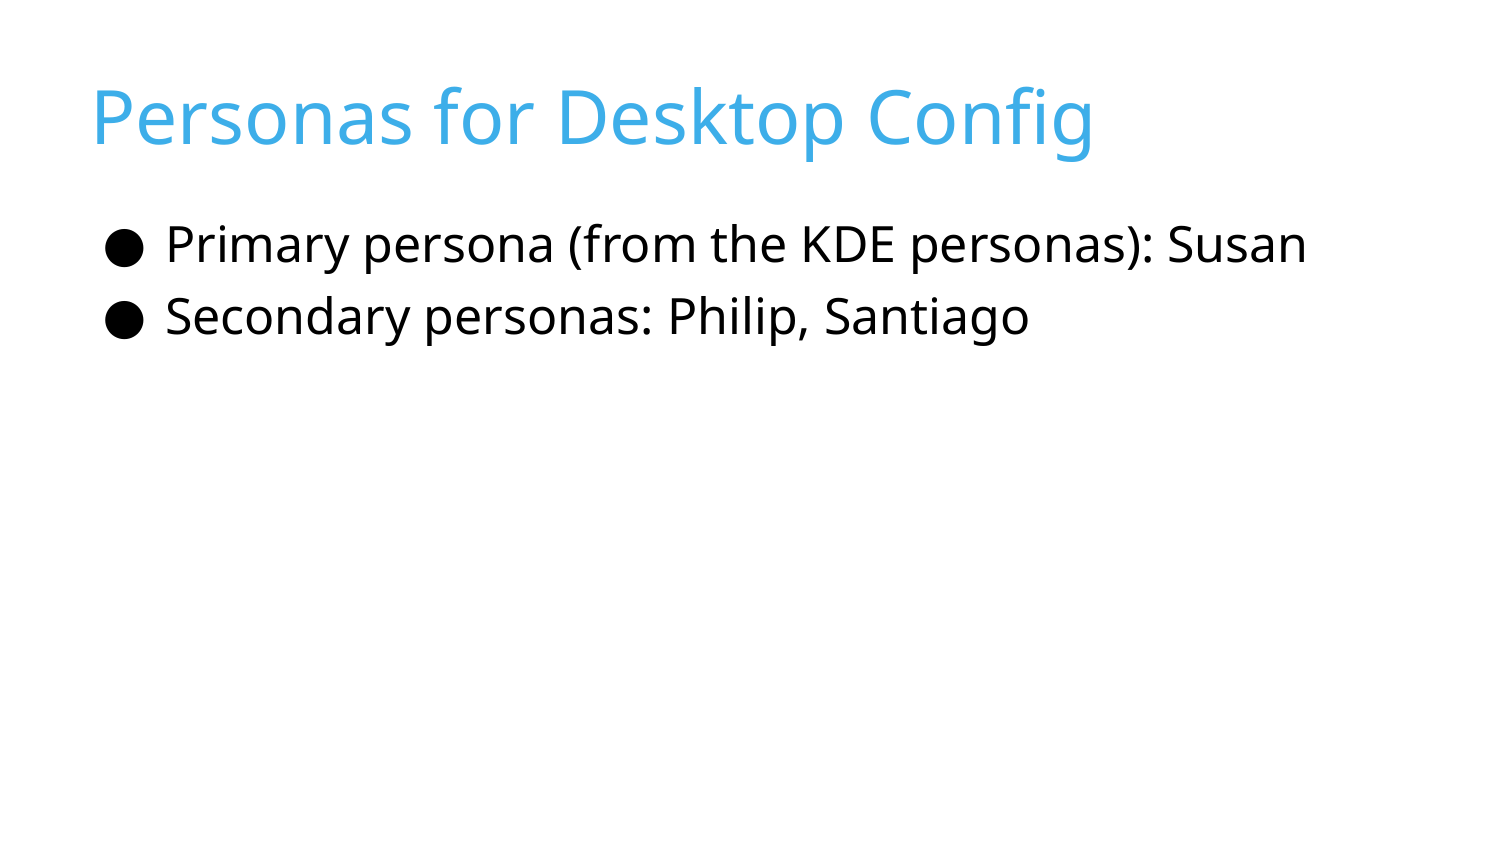

# Personas for Desktop Config
Primary persona (from the KDE personas): Susan
Secondary personas: Philip, Santiago